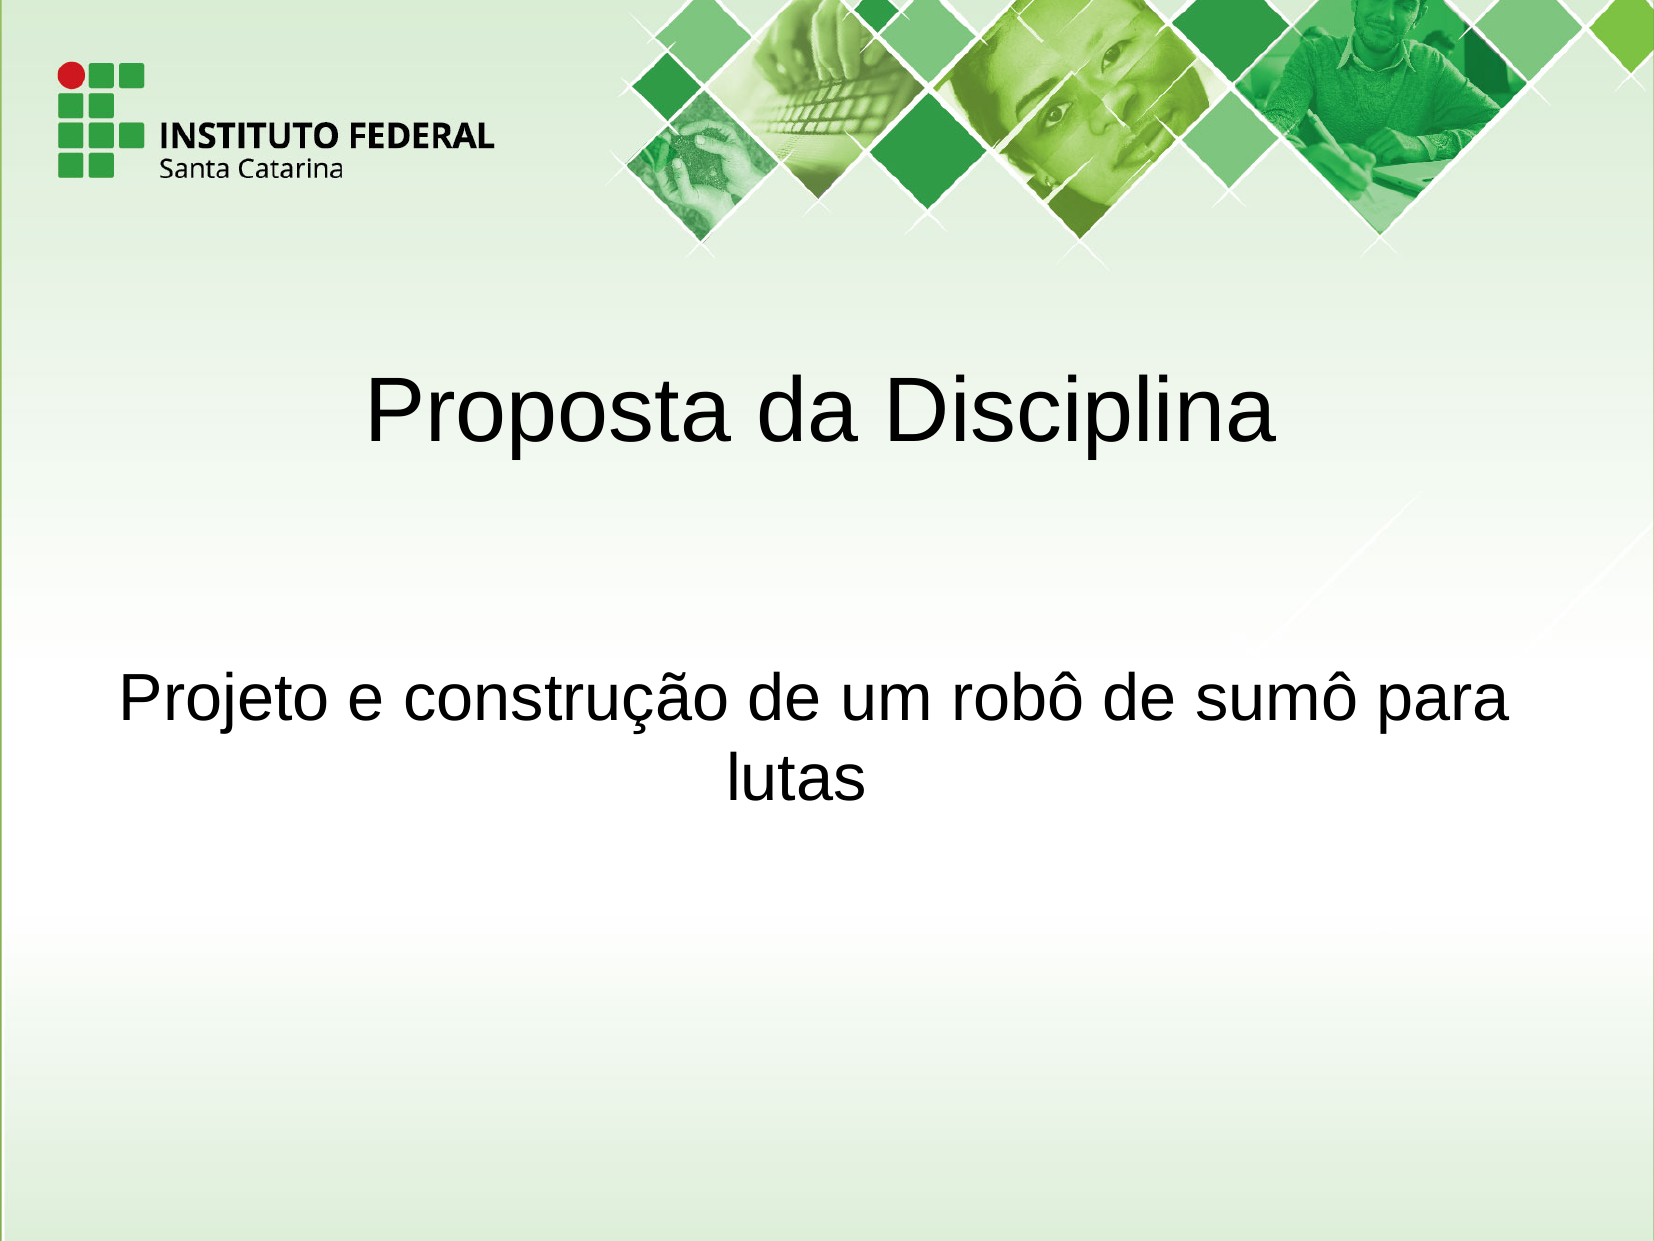

Projeto e construção de um robô de sumô para lutas
# Proposta da Disciplina